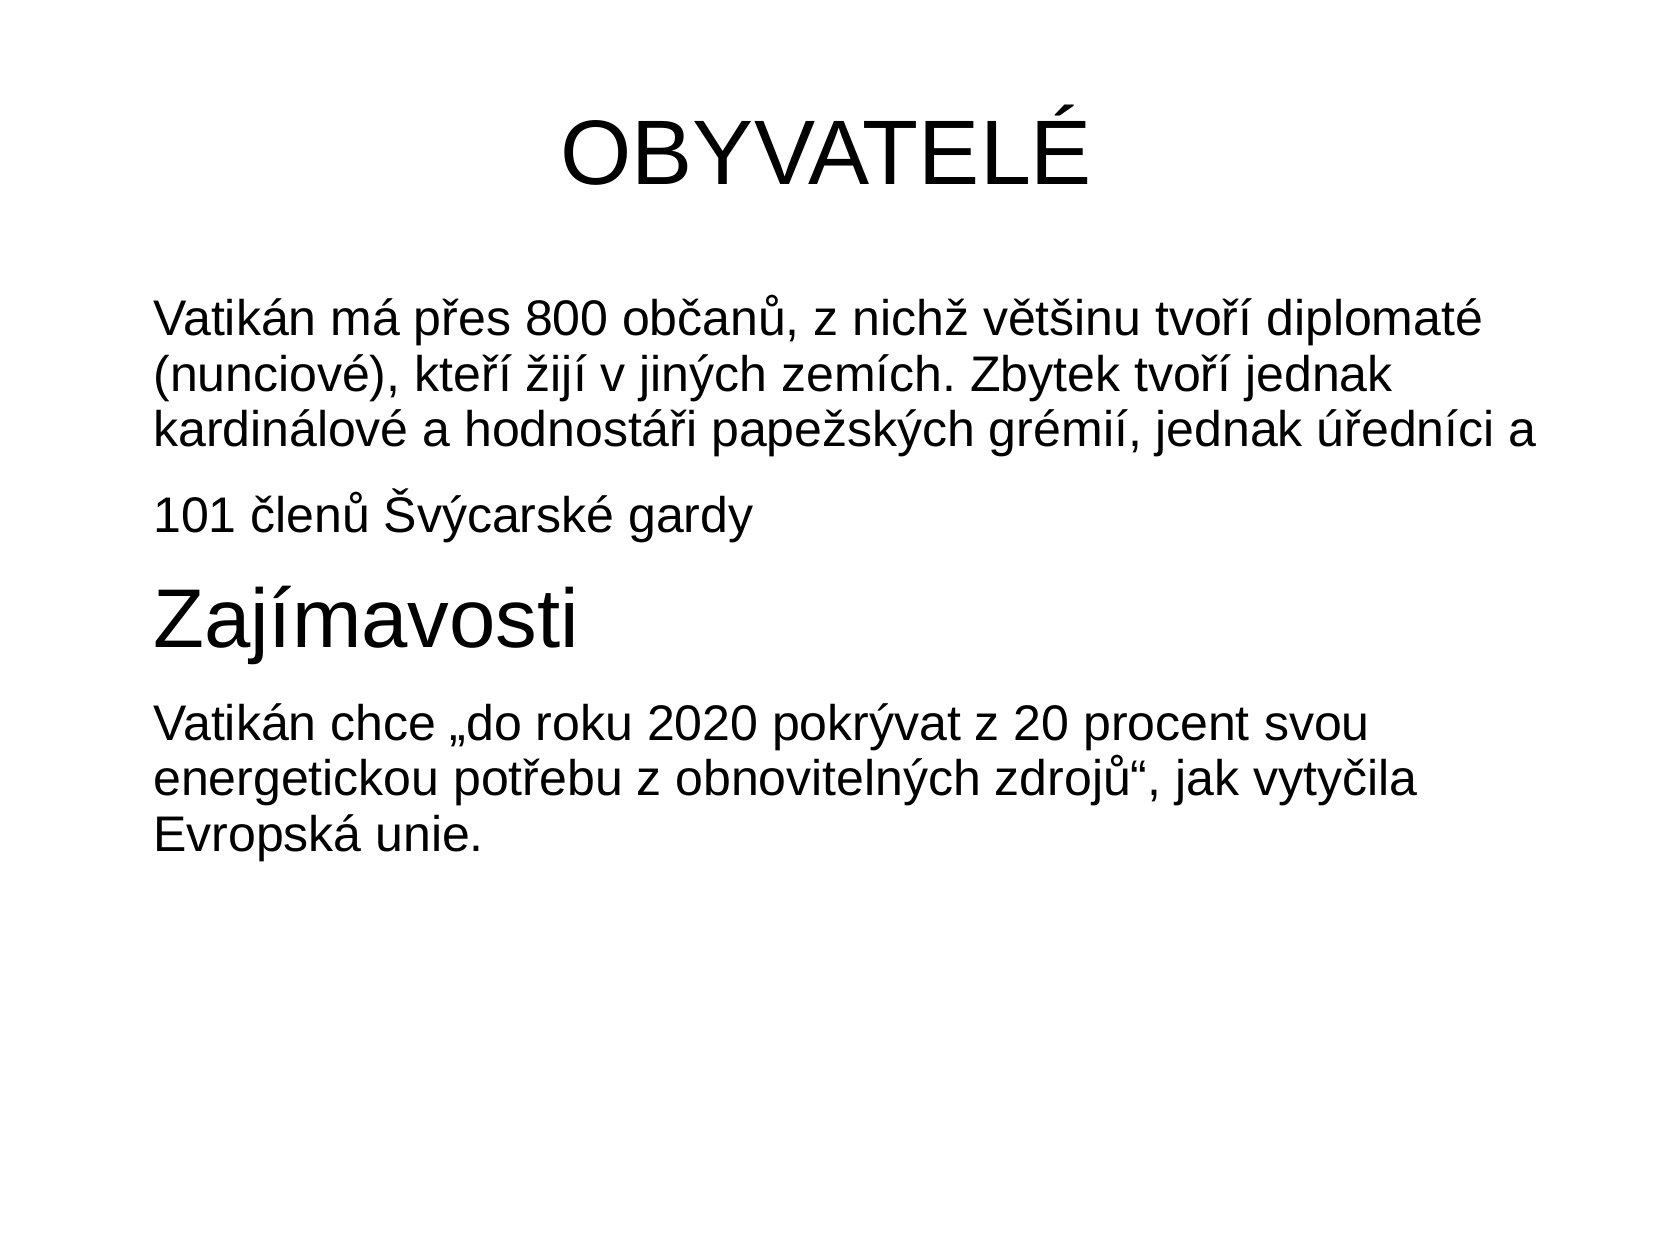

# OBYVATELÉ
Vatikán má přes 800 občanů, z nichž většinu tvoří diplomaté (nunciové), kteří žijí v jiných zemích. Zbytek tvoří jednak kardinálové a hodnostáři papežských grémií, jednak úředníci a
101 členů Švýcarské gardy
Zajímavosti
Vatikán chce „do roku 2020 pokrývat z 20 procent svou energetickou potřebu z obnovitelných zdrojů“, jak vytyčila Evropská unie.